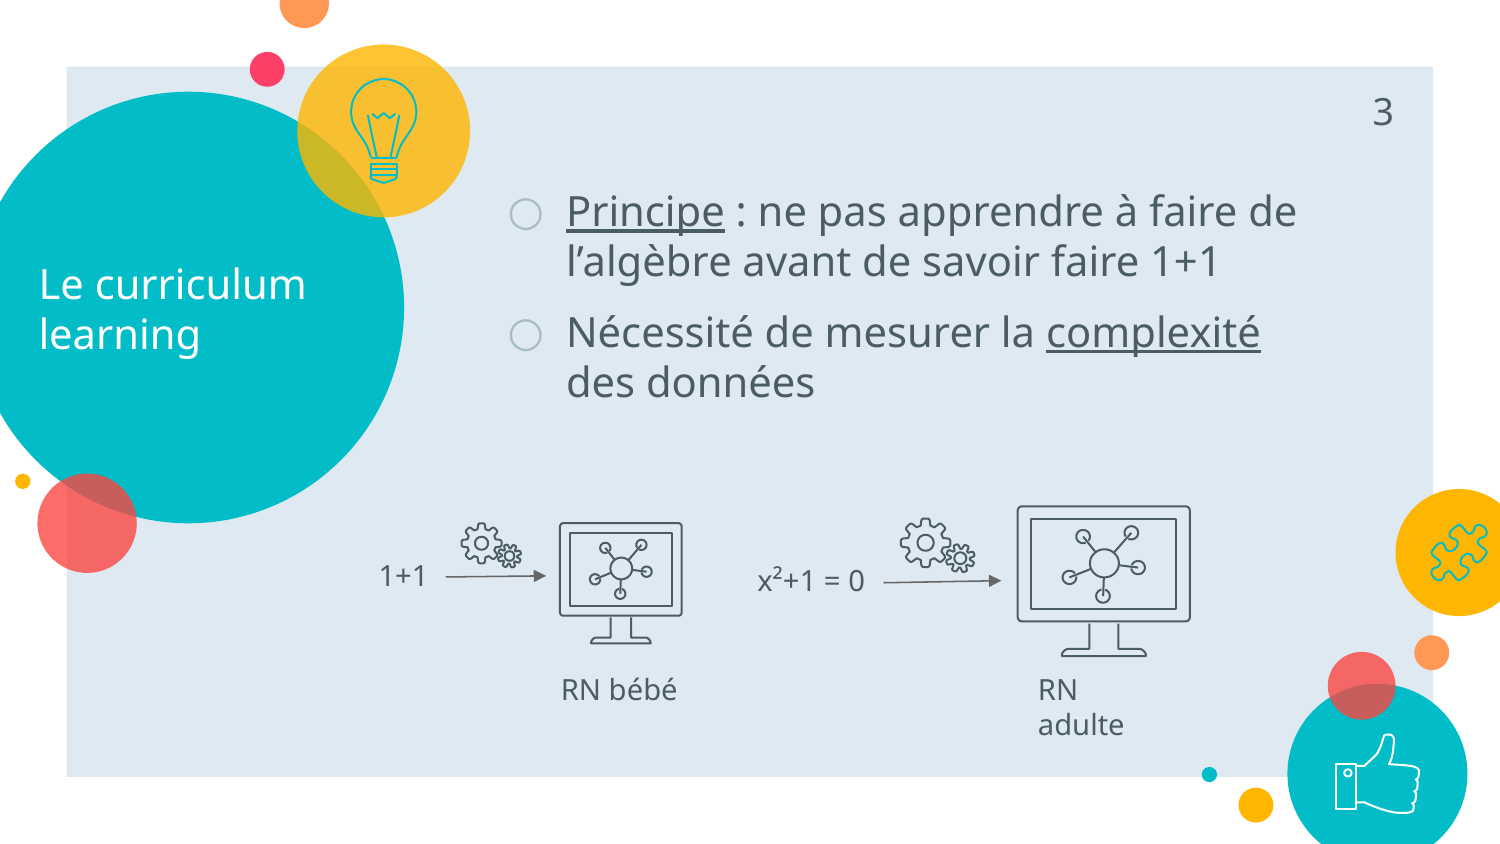

# Le curriculum learning
Principe : ne pas apprendre à faire de l’algèbre avant de savoir faire 1+1
Nécessité de mesurer la complexité des données
1+1
x²+1 = 0
RN bébé
RN adulte